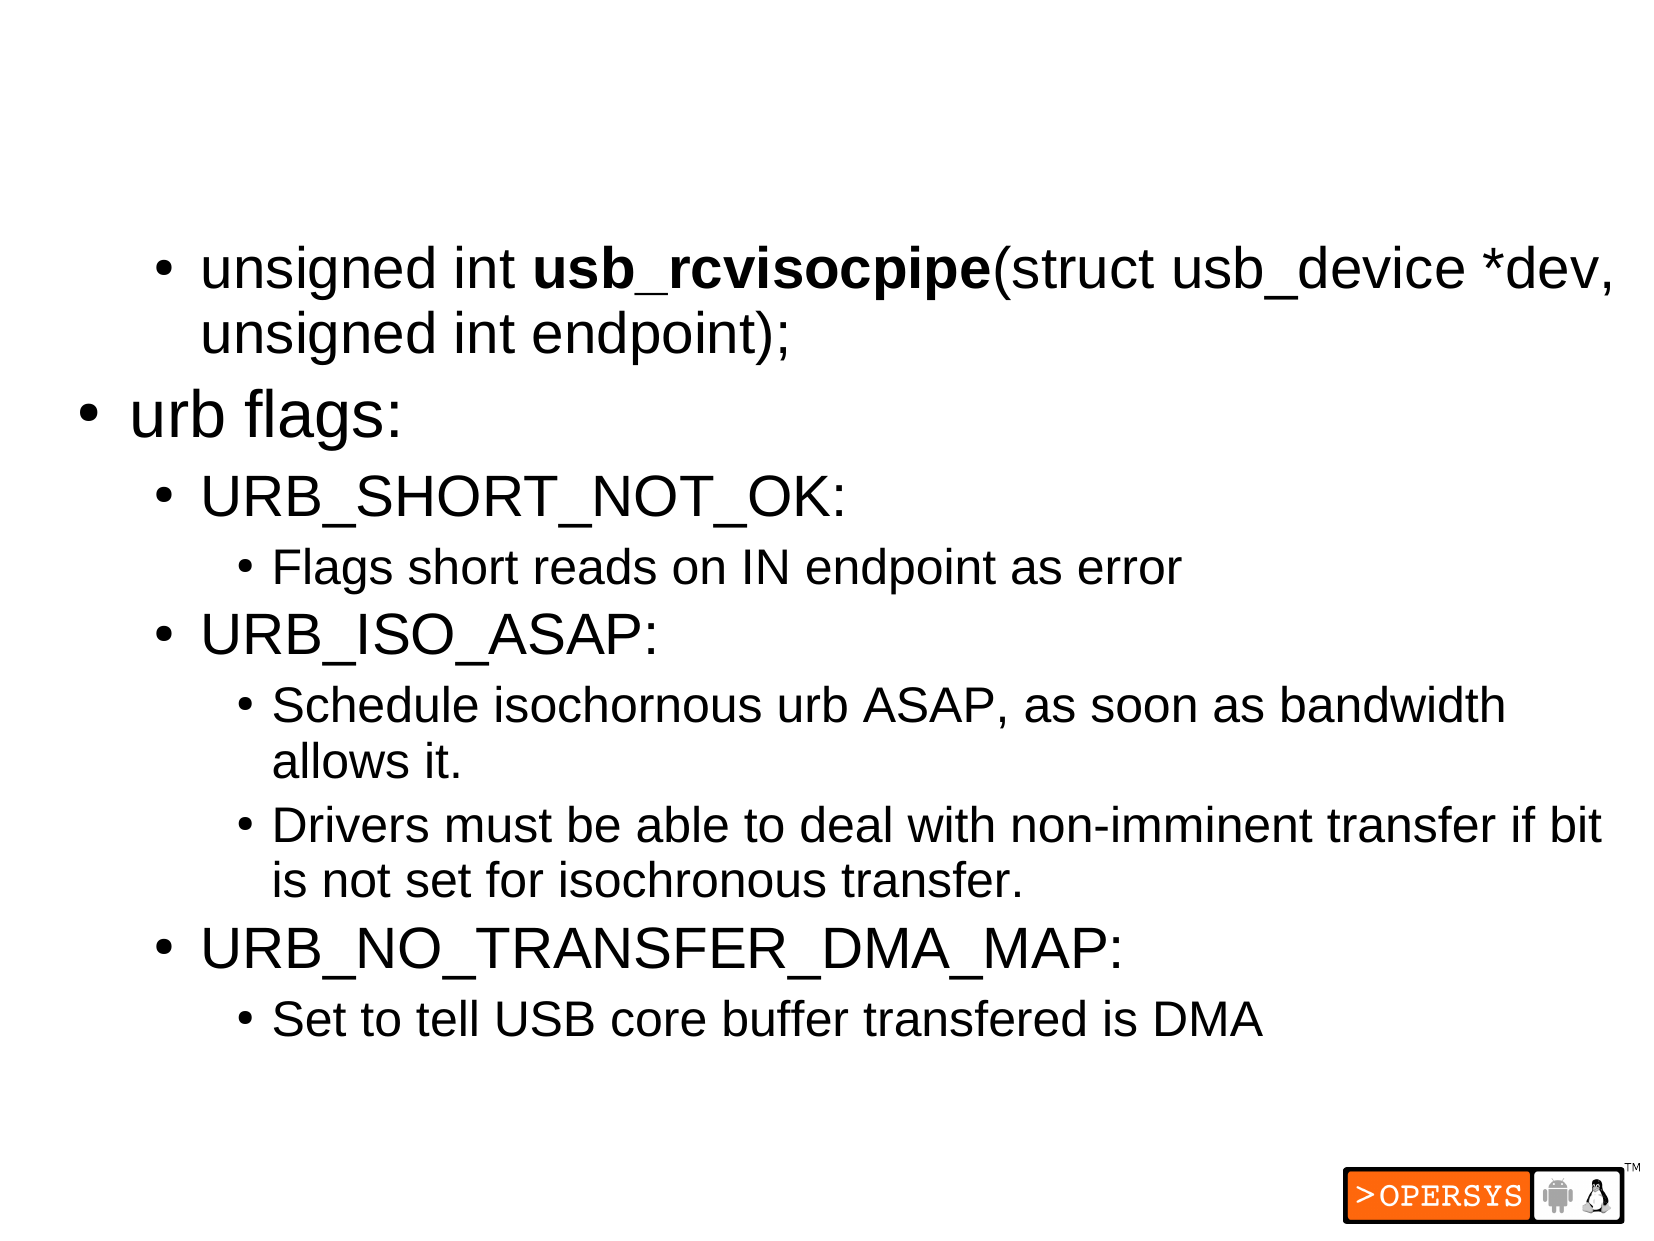

# unsigned int usb_rcvisocpipe(struct usb_device *dev, unsigned int endpoint);
urb flags:
URB_SHORT_NOT_OK:
Flags short reads on IN endpoint as error
URB_ISO_ASAP:
Schedule isochornous urb ASAP, as soon as bandwidth allows it.
Drivers must be able to deal with non-imminent transfer if bit is not set for isochronous transfer.
URB_NO_TRANSFER_DMA_MAP:
Set to tell USB core buffer transfered is DMA